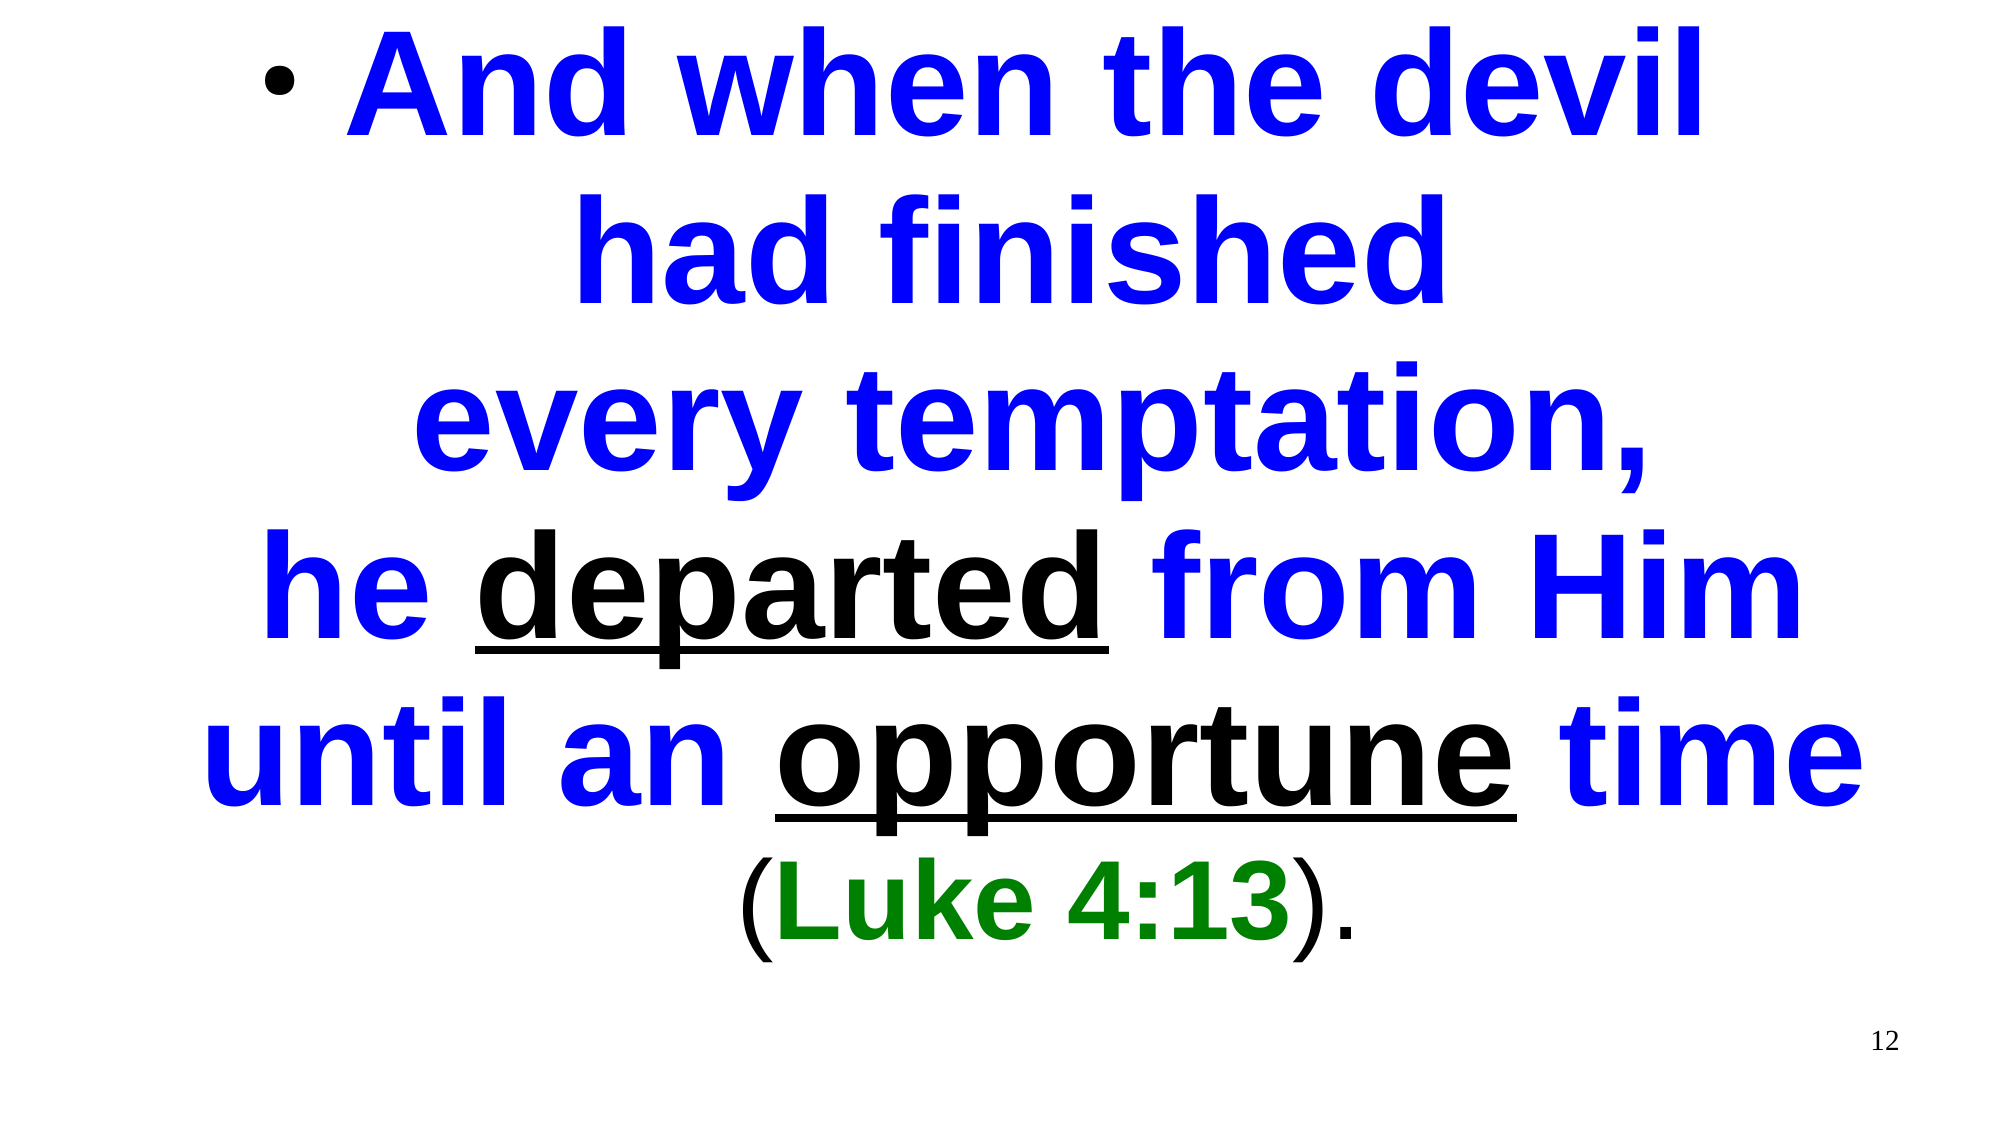

# And when the devil had finished every temptation, he departed from Him until an opportune time (Luke 4:13).
12